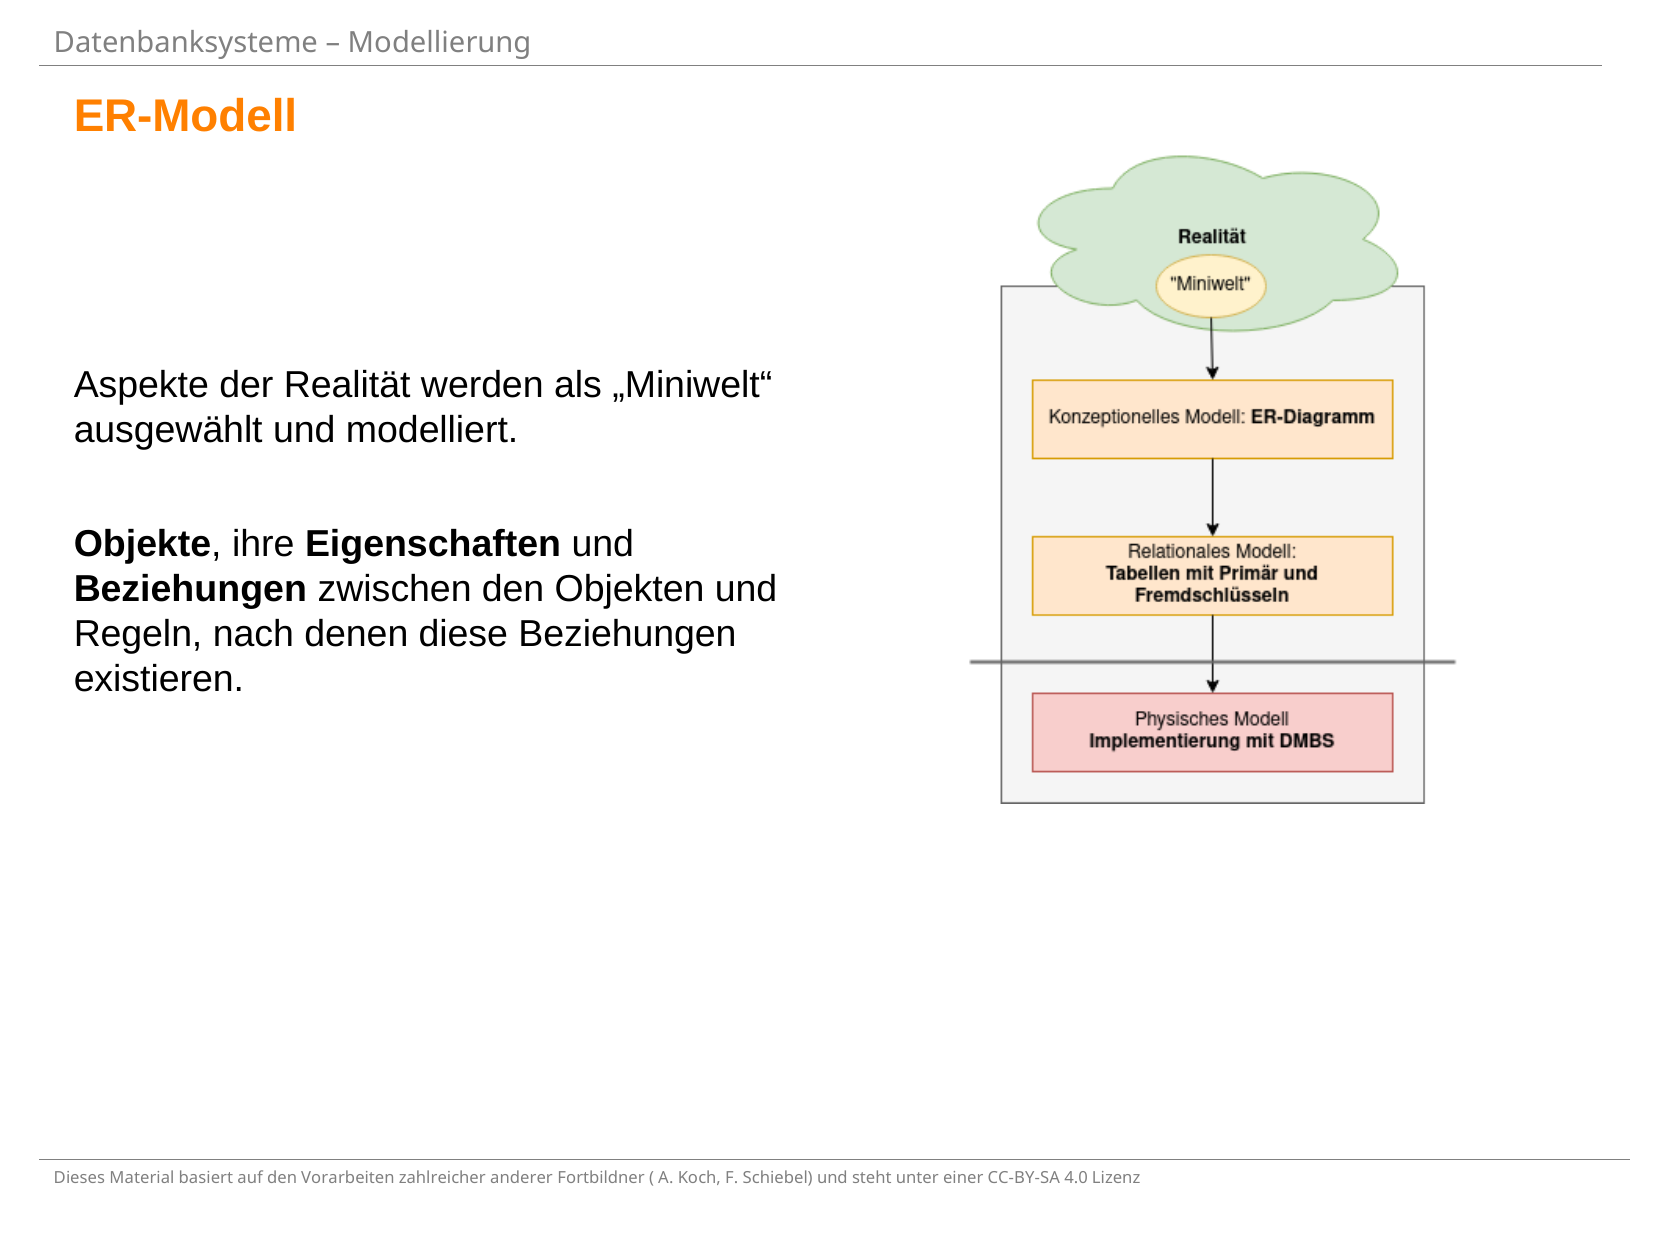

Datenbanksysteme – Modellierung
ER-Modell
Aspekte der Realität werden als „Miniwelt“ ausgewählt und modelliert.
Objekte, ihre Eigenschaften und Beziehungen zwischen den Objekten und Regeln, nach denen diese Beziehungen existieren.